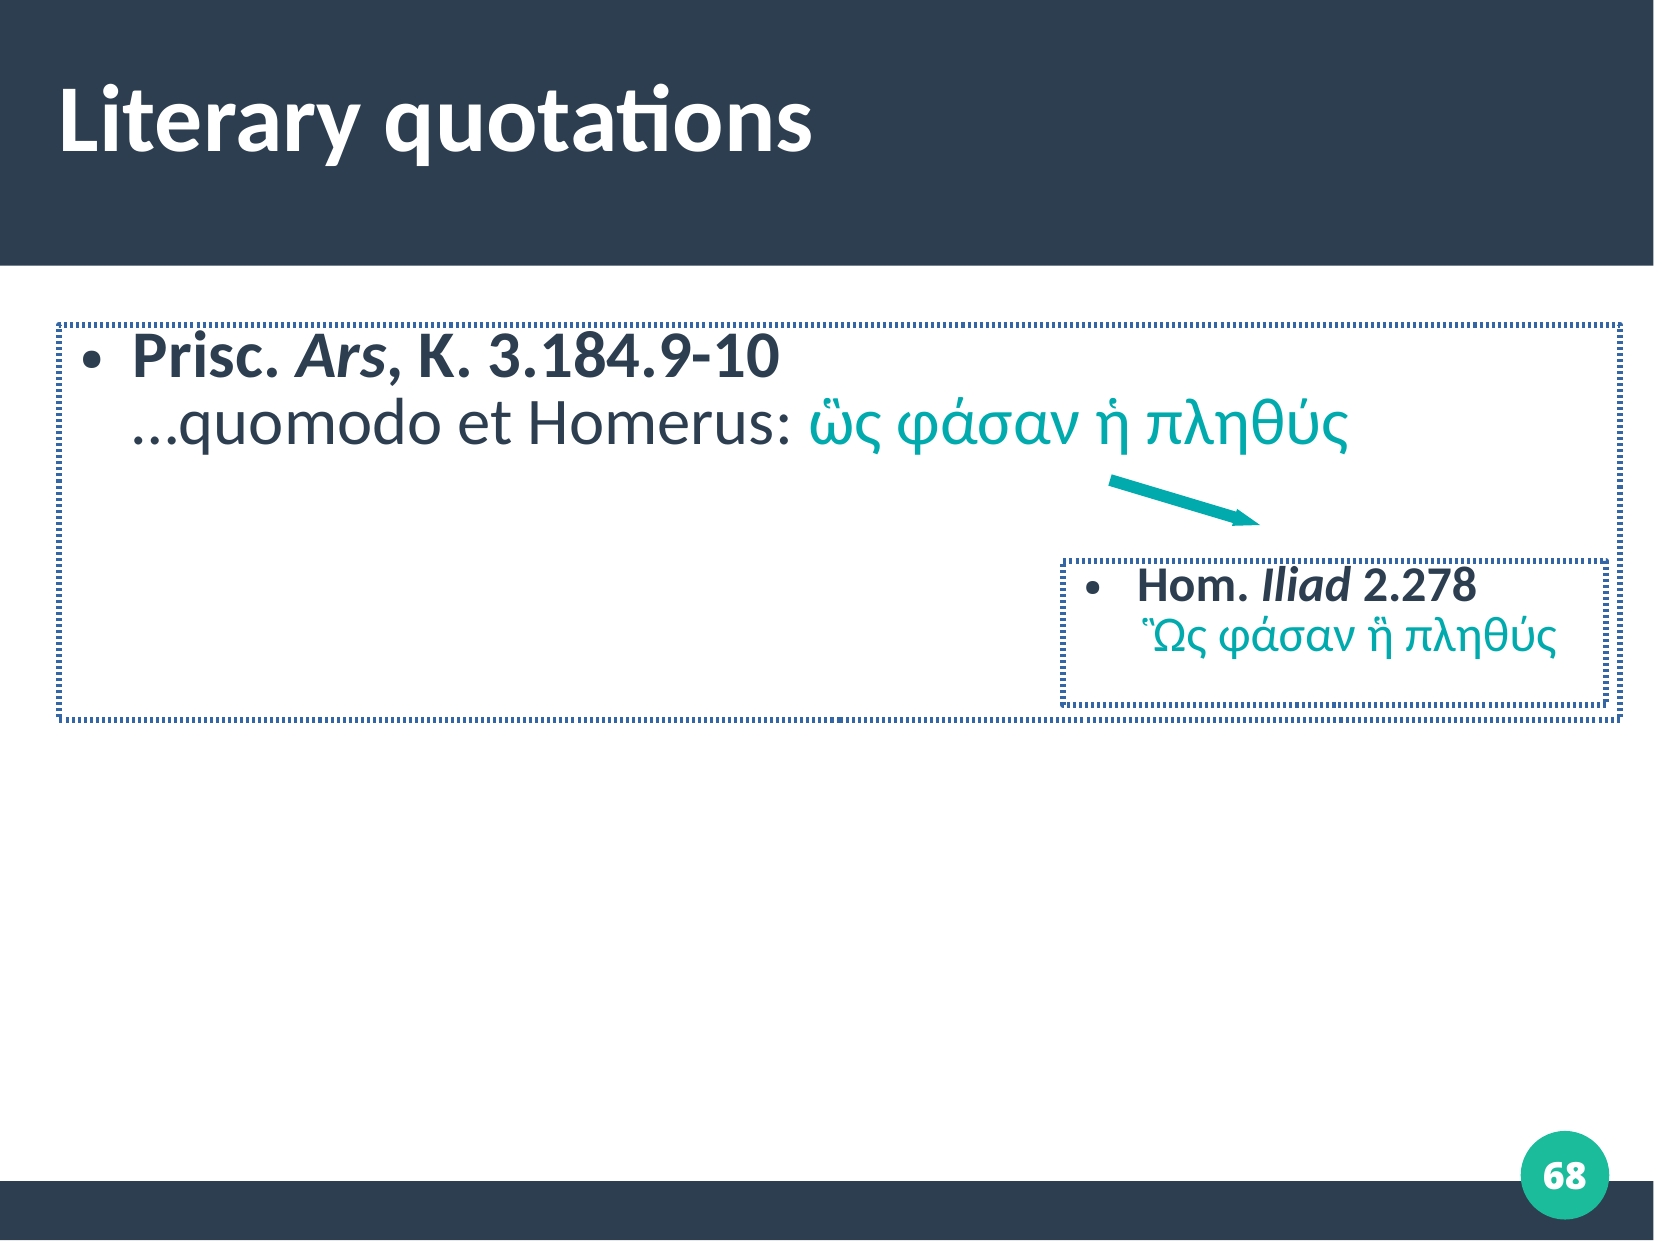

# Literary quotations
Prisc. Ars, K. 3.184.9-10
…quomodo et Homerus: ὣς φάσαν ἡ πληθύς
Hom. Iliad 2.278
 Ὣς φάσαν ἣ πληθύς
68